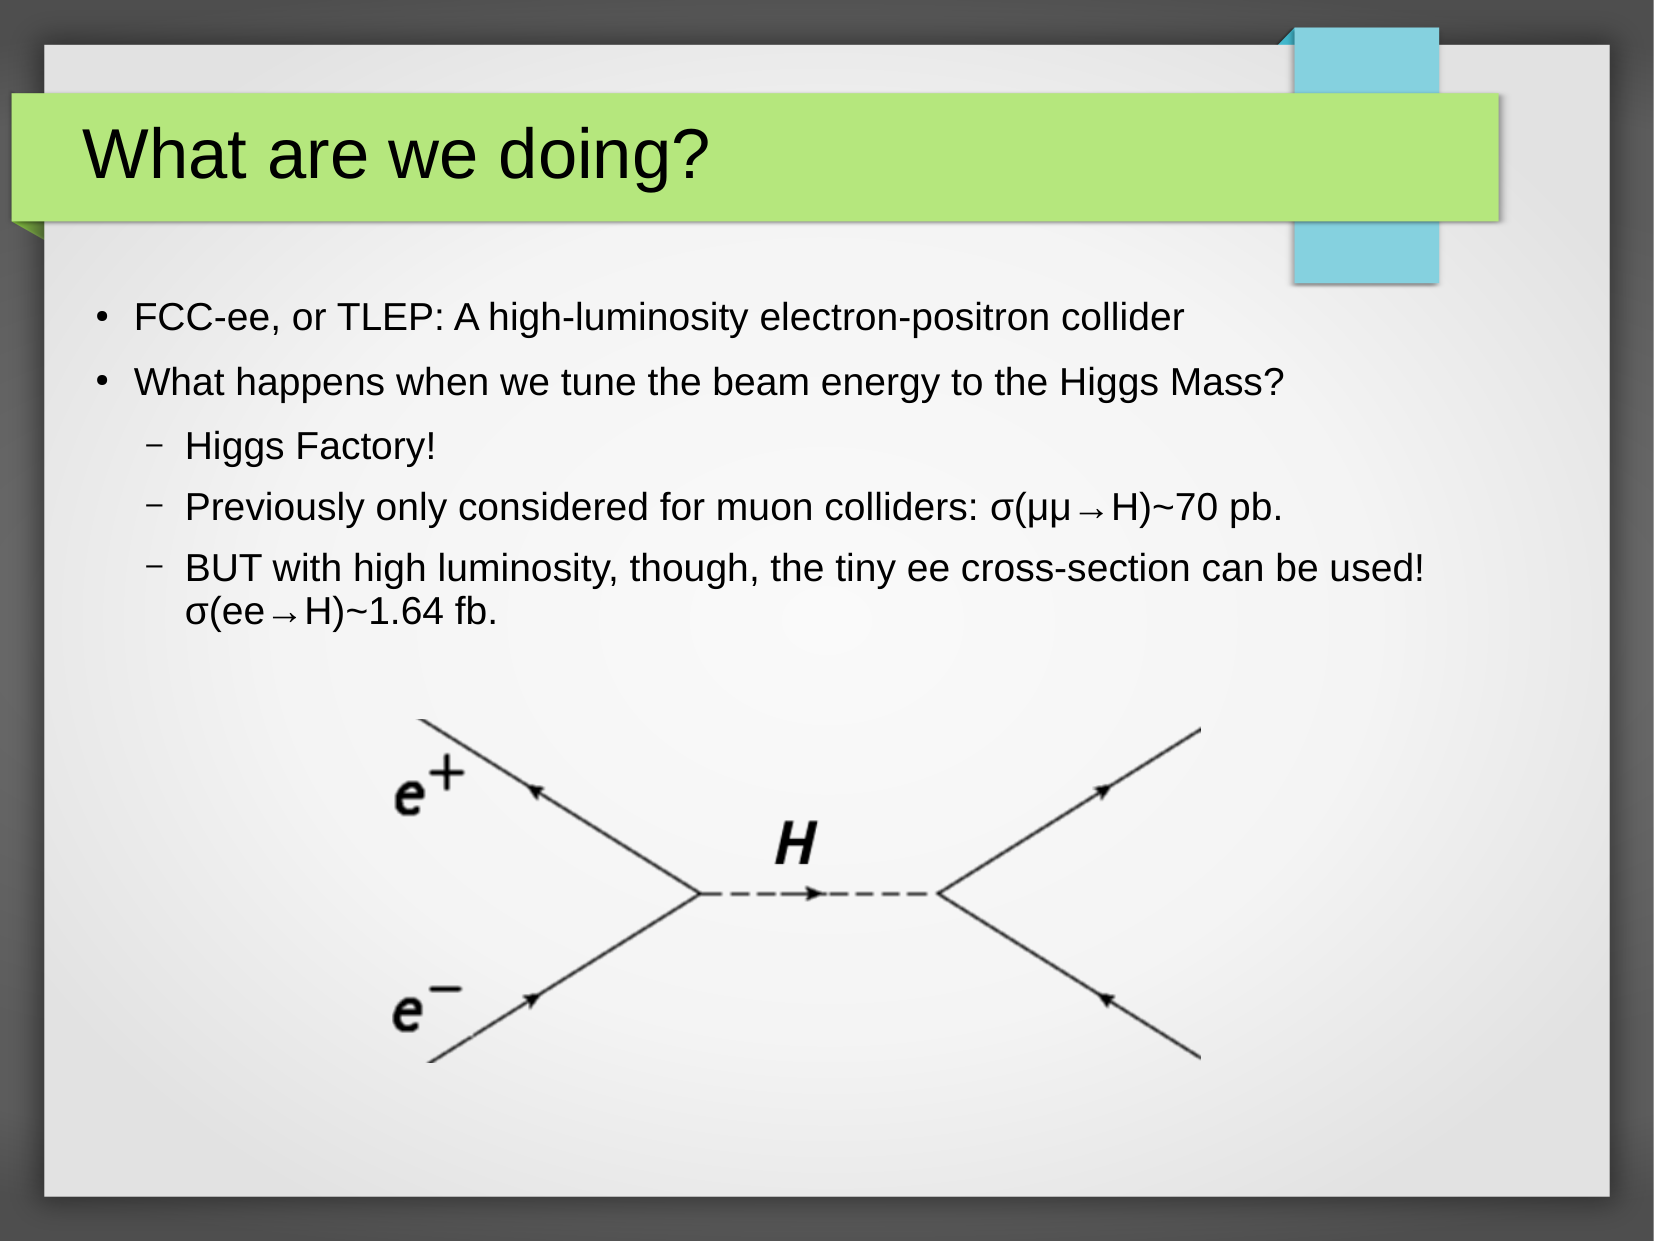

# What are we doing?
FCC-ee, or TLEP: A high-luminosity electron-positron collider
What happens when we tune the beam energy to the Higgs Mass?
Higgs Factory!
Previously only considered for muon colliders: σ(μμ→H)~70 pb.
BUT with high luminosity, though, the tiny ee cross-section can be used! σ(ee→H)~1.64 fb.